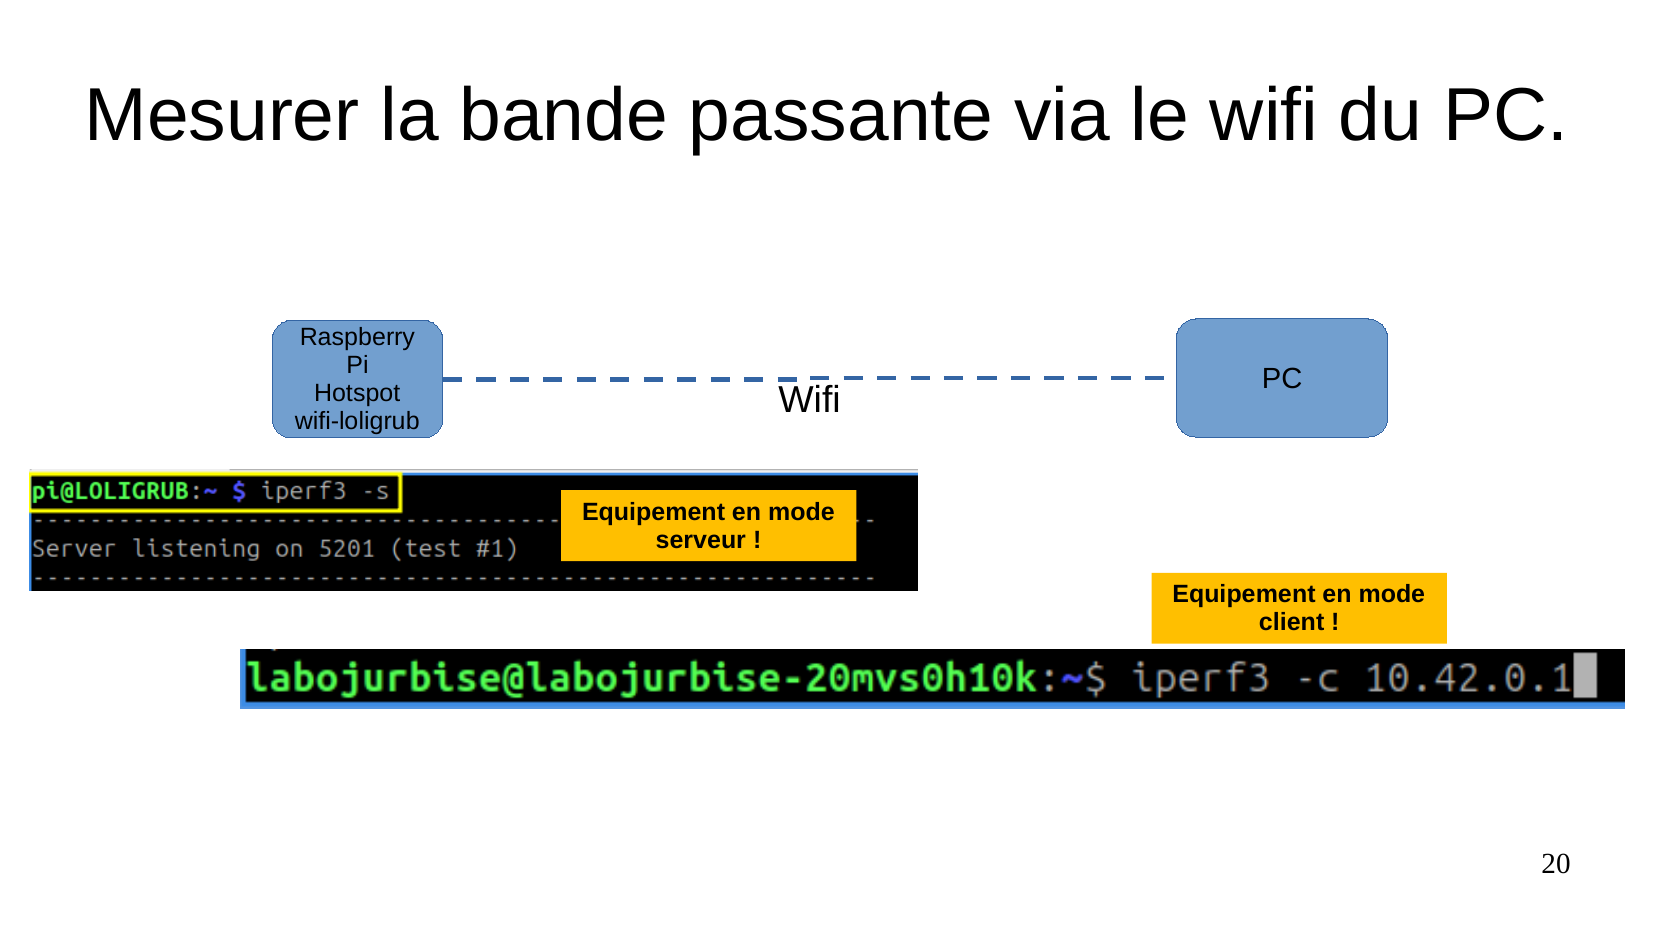

# Mesurer la bande passante via le wifi du PC.
PC
RaspberryPi
Hotspot
wifi-loligrub
Equipement en mode serveur !
Equipement en mode client !
20